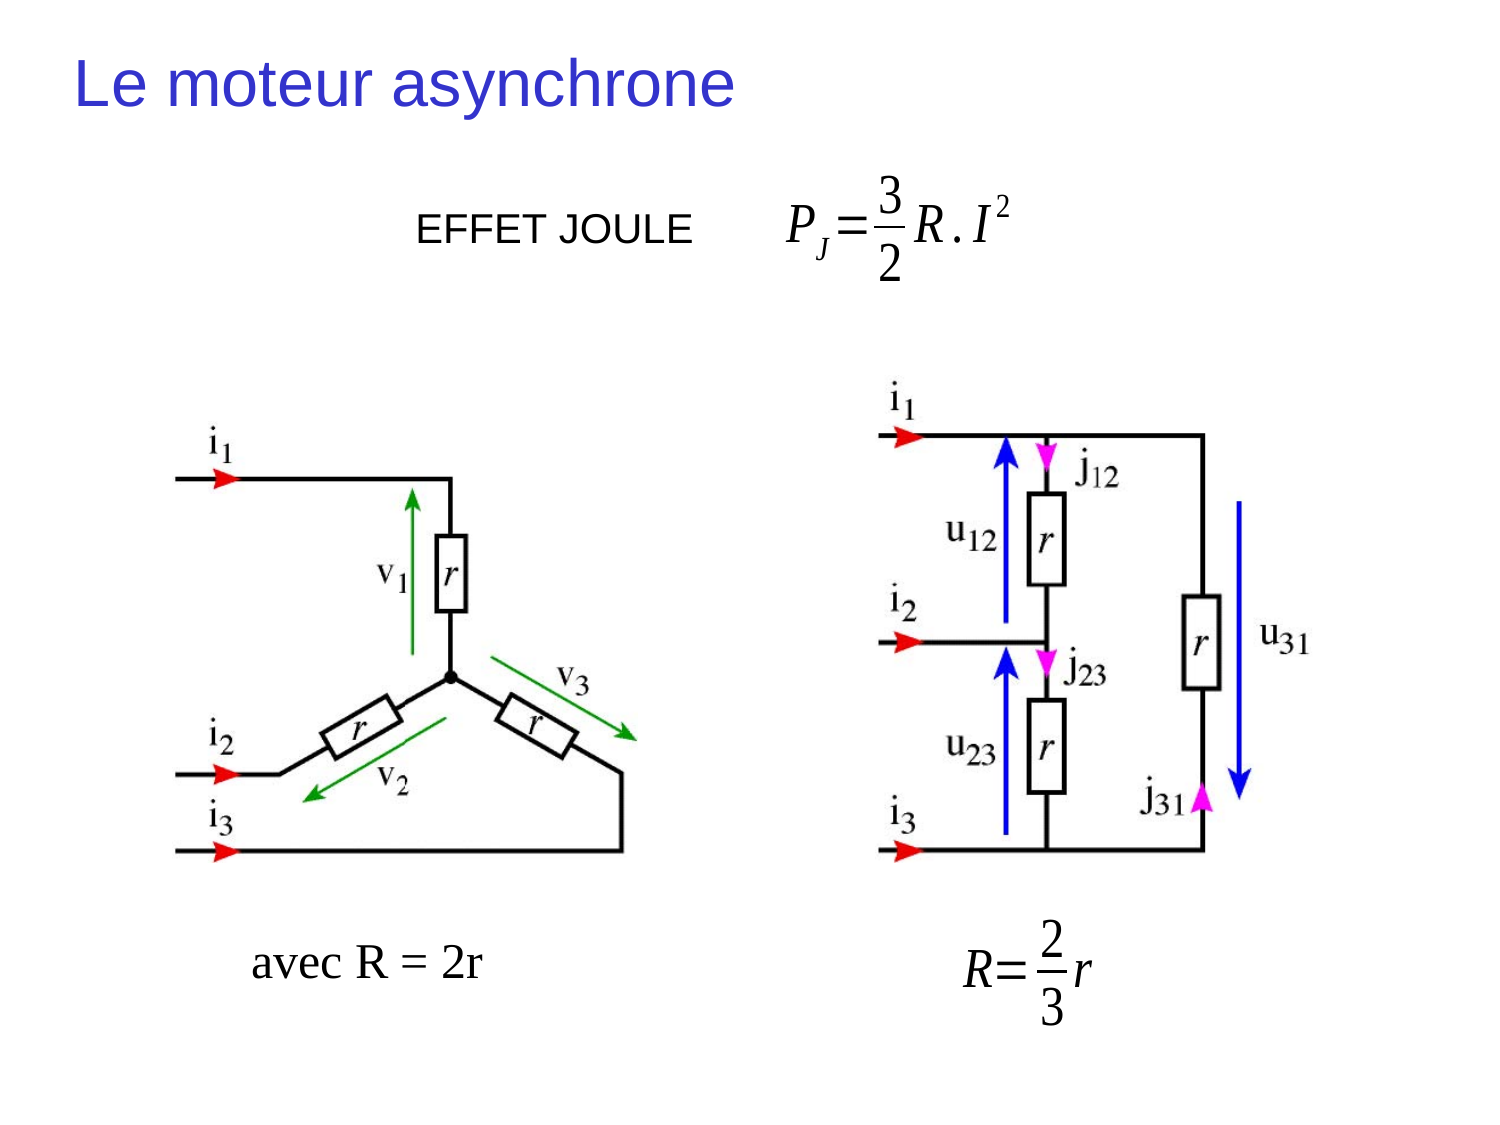

Le moteur asynchrone
EFFET JOULE
avec R = 2r